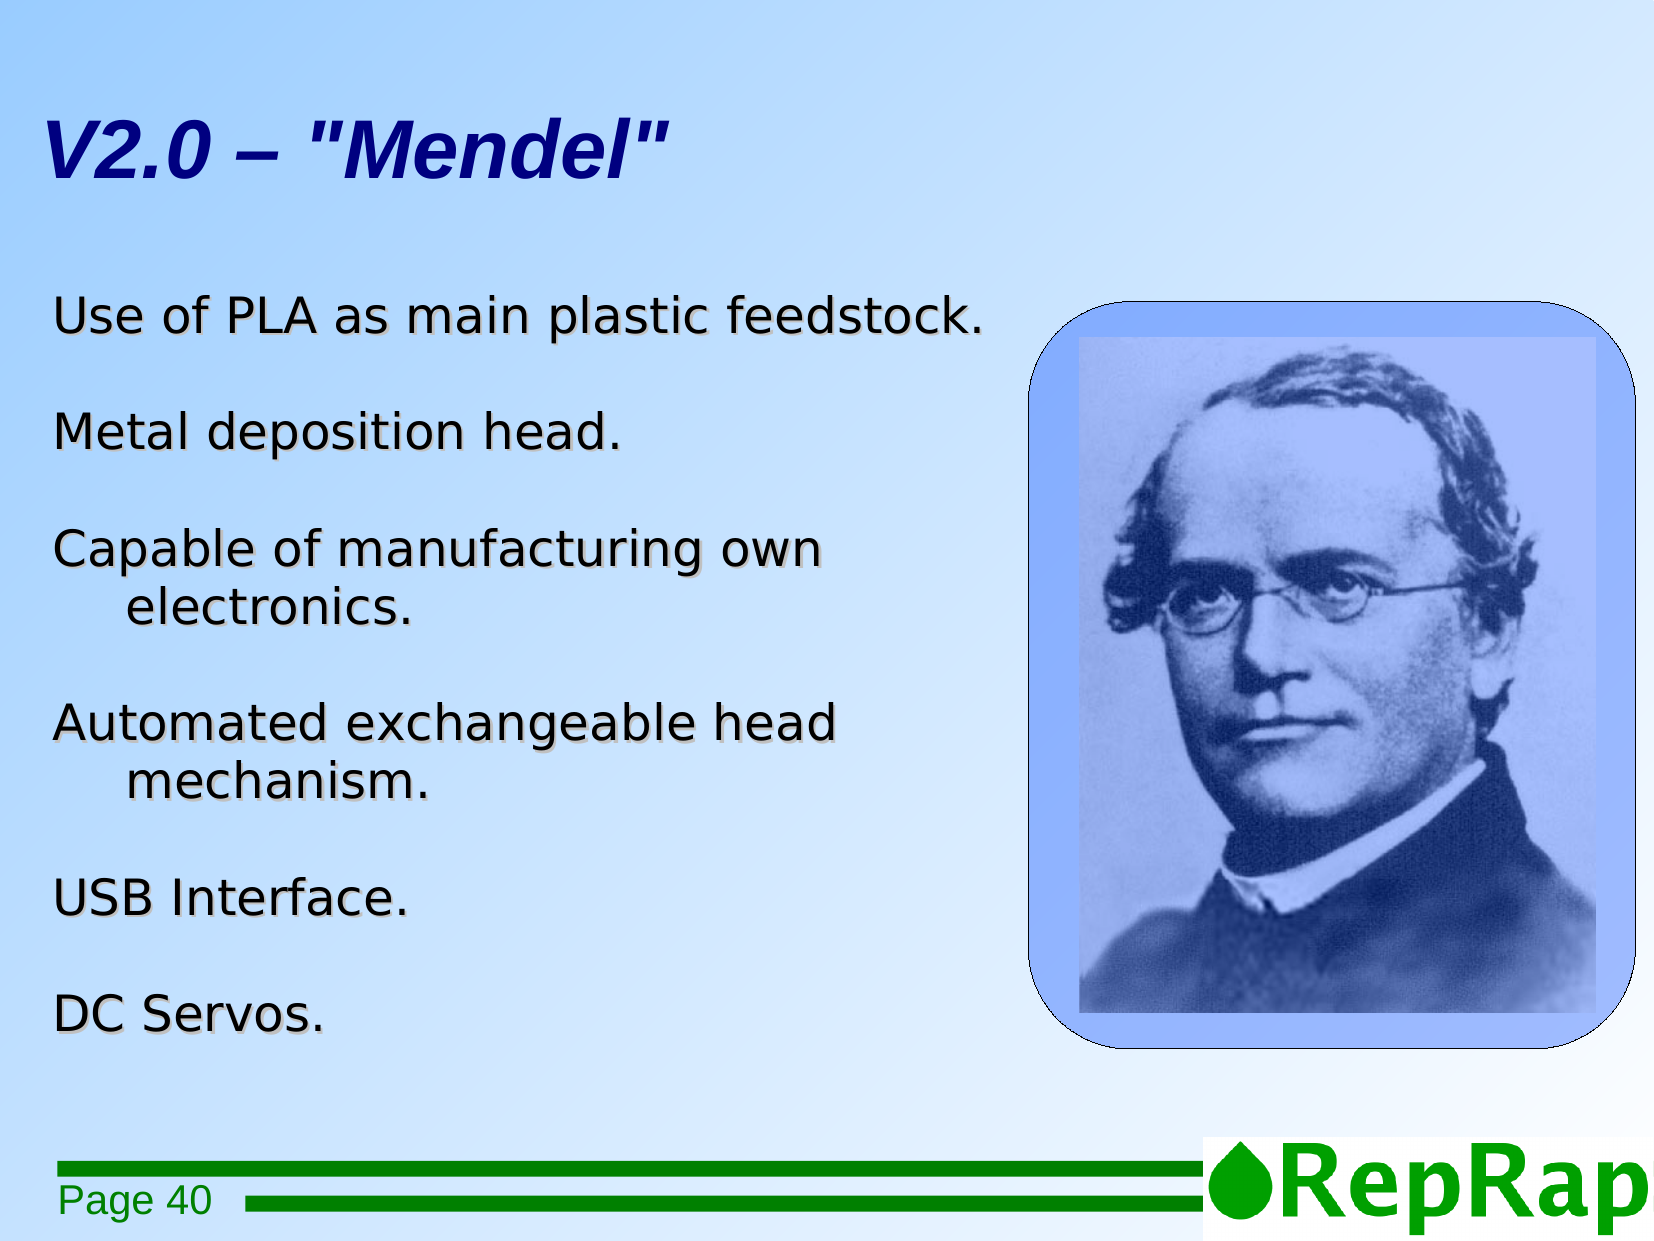

# V2.0 – "Mendel"
Use of PLA as main plastic feedstock.
Metal deposition head.
Capable of manufacturing own
electronics.
Automated exchangeable head mechanism.
USB Interface.
DC Servos.